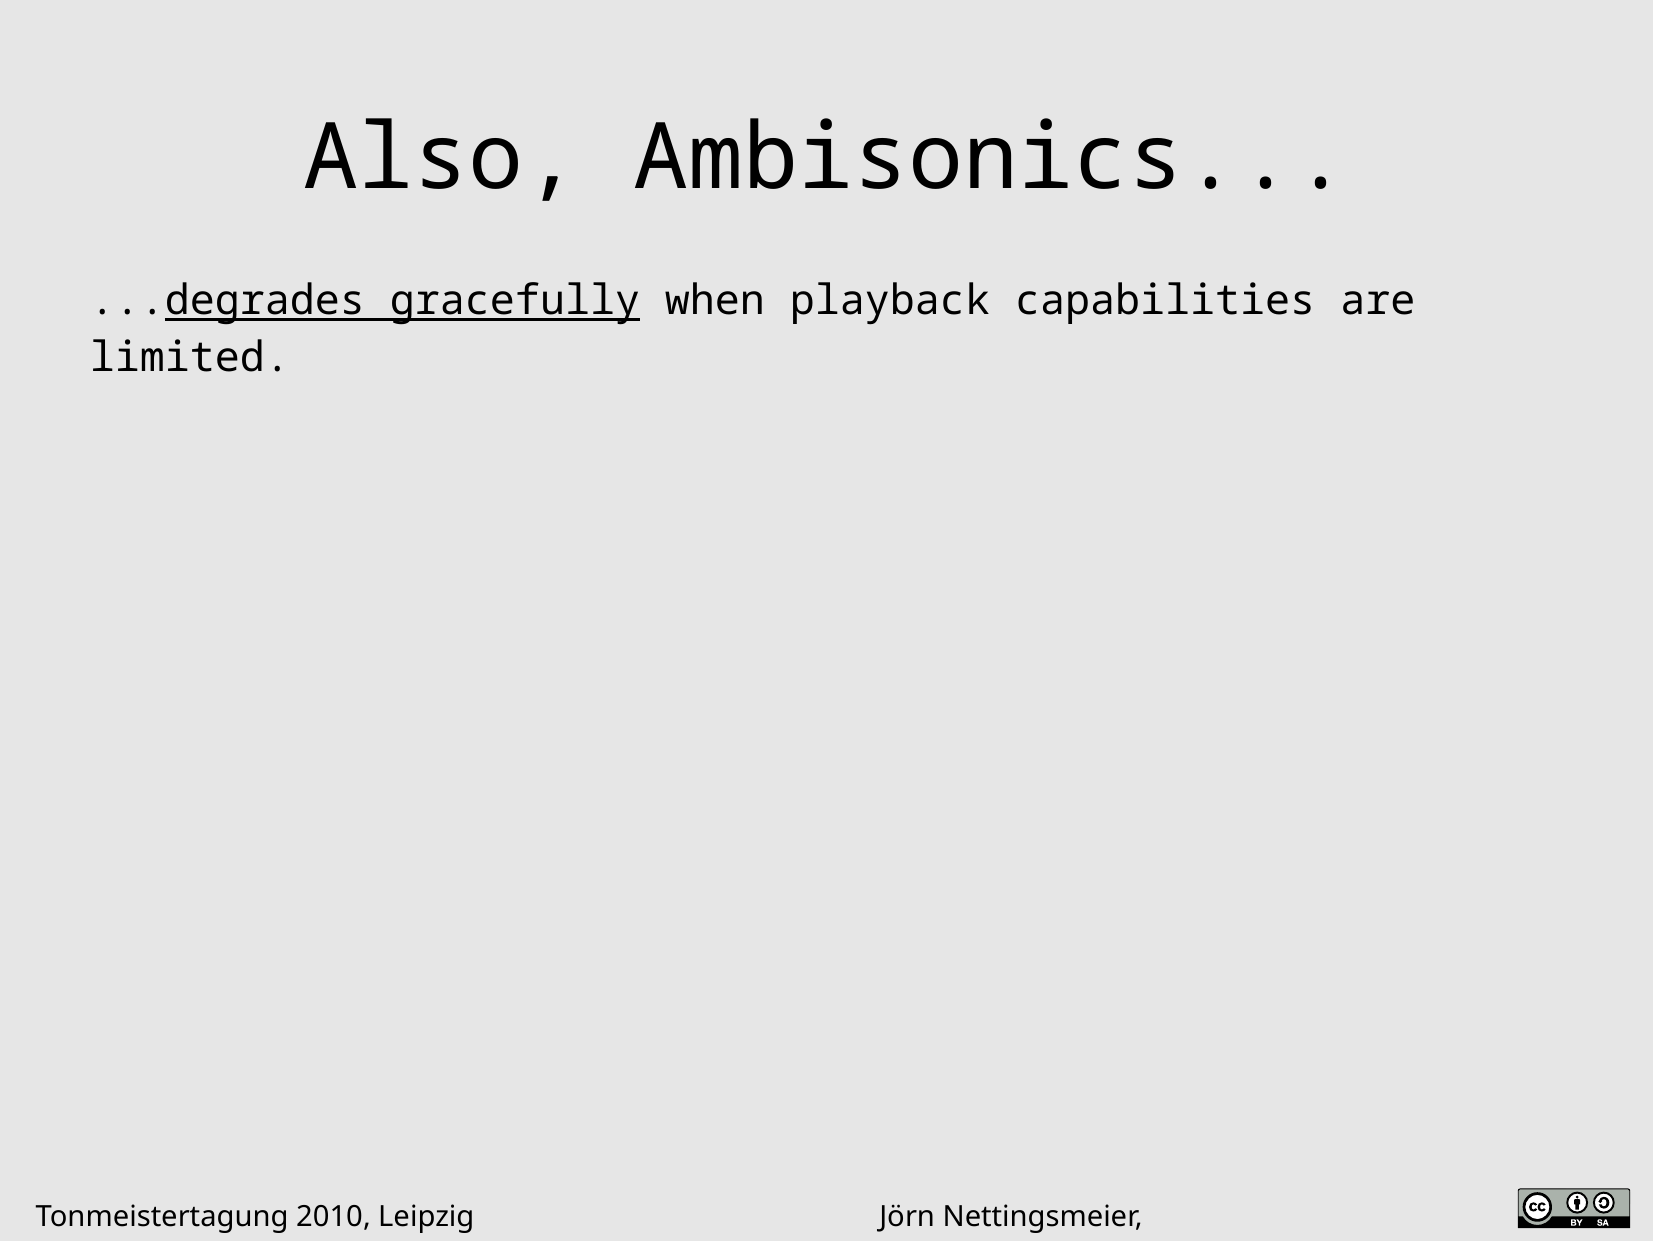

# Also, Ambisonics...
...degrades gracefully when playback capabilities are limited.